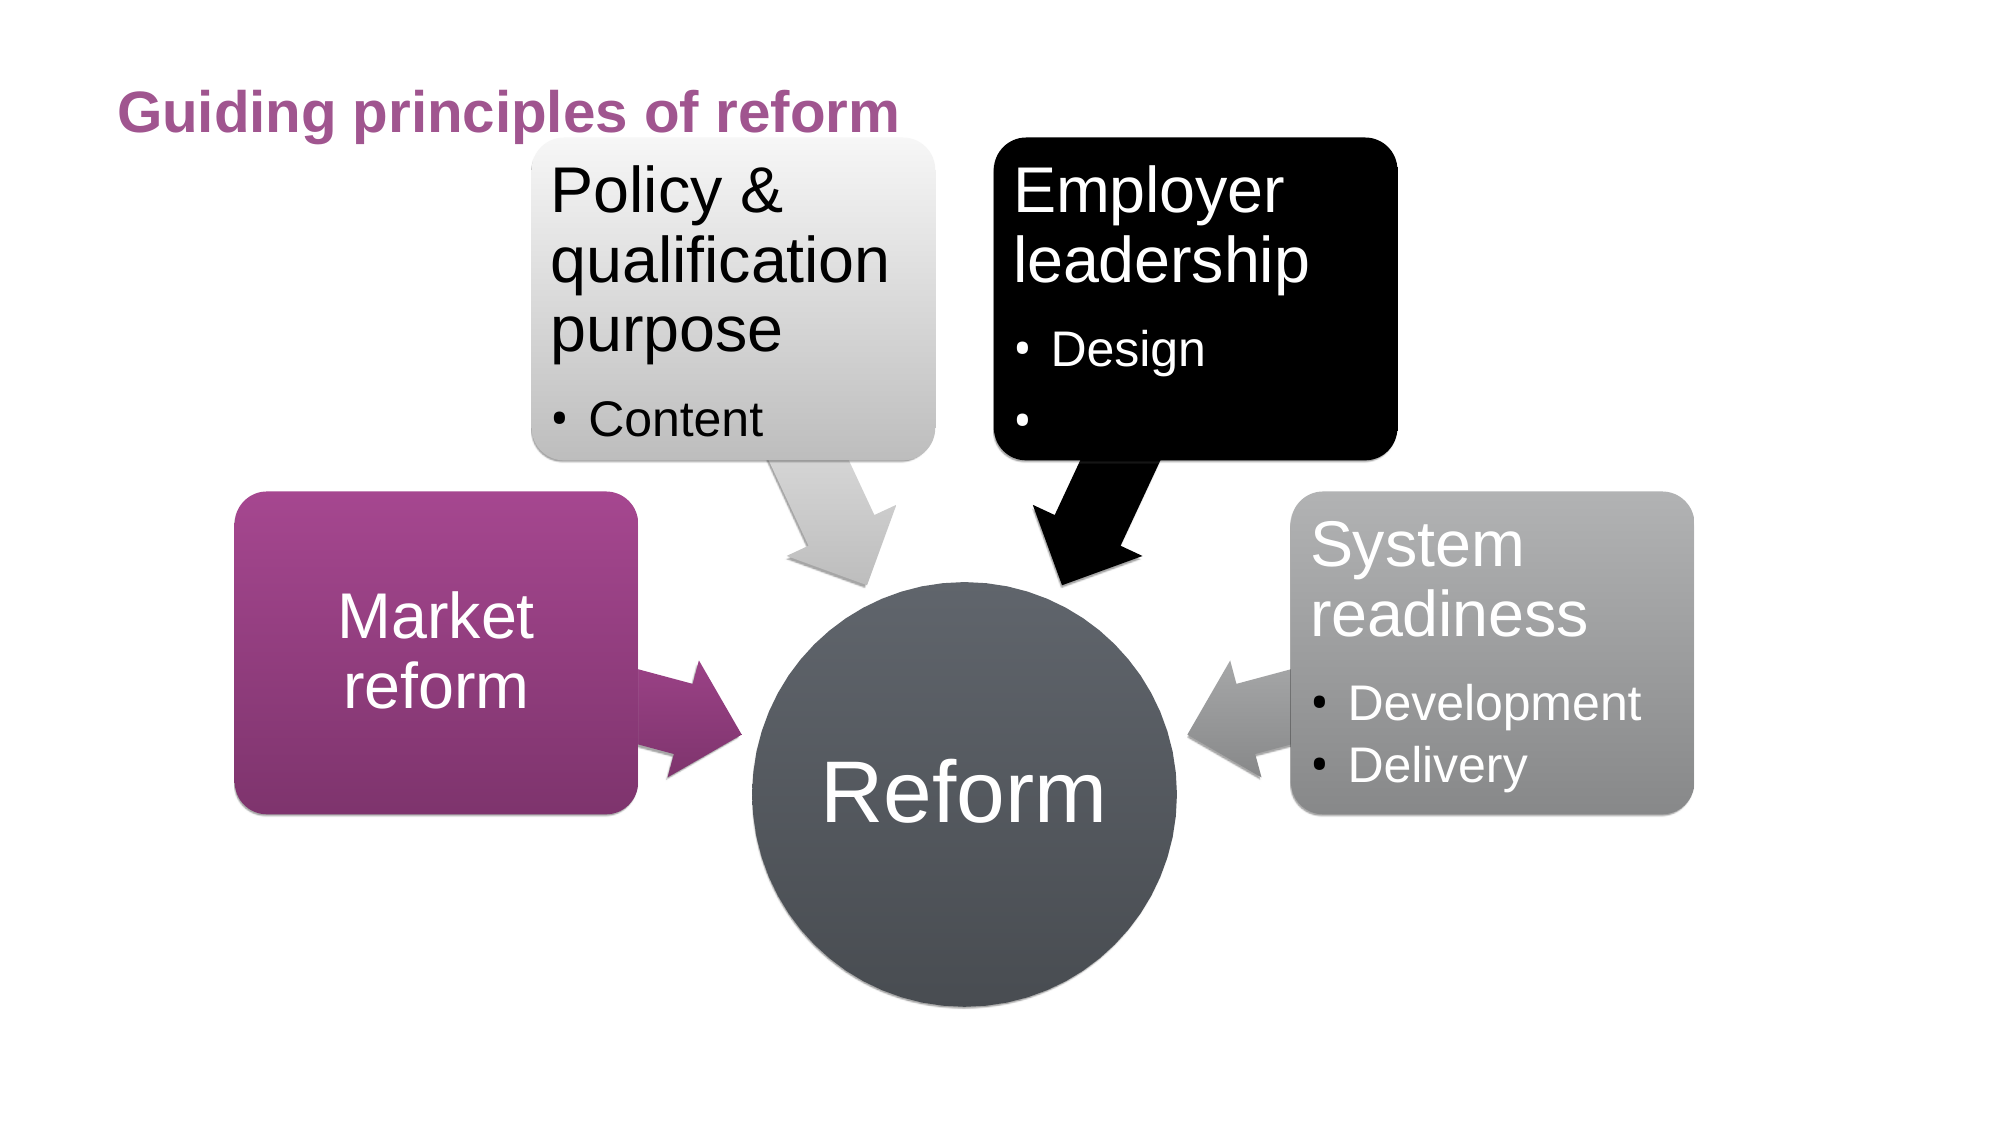

Guiding principles of reform
Policy & qualification purpose
Content
Employer leadership
Design
Market reform
System readiness
Development
Delivery
Reform